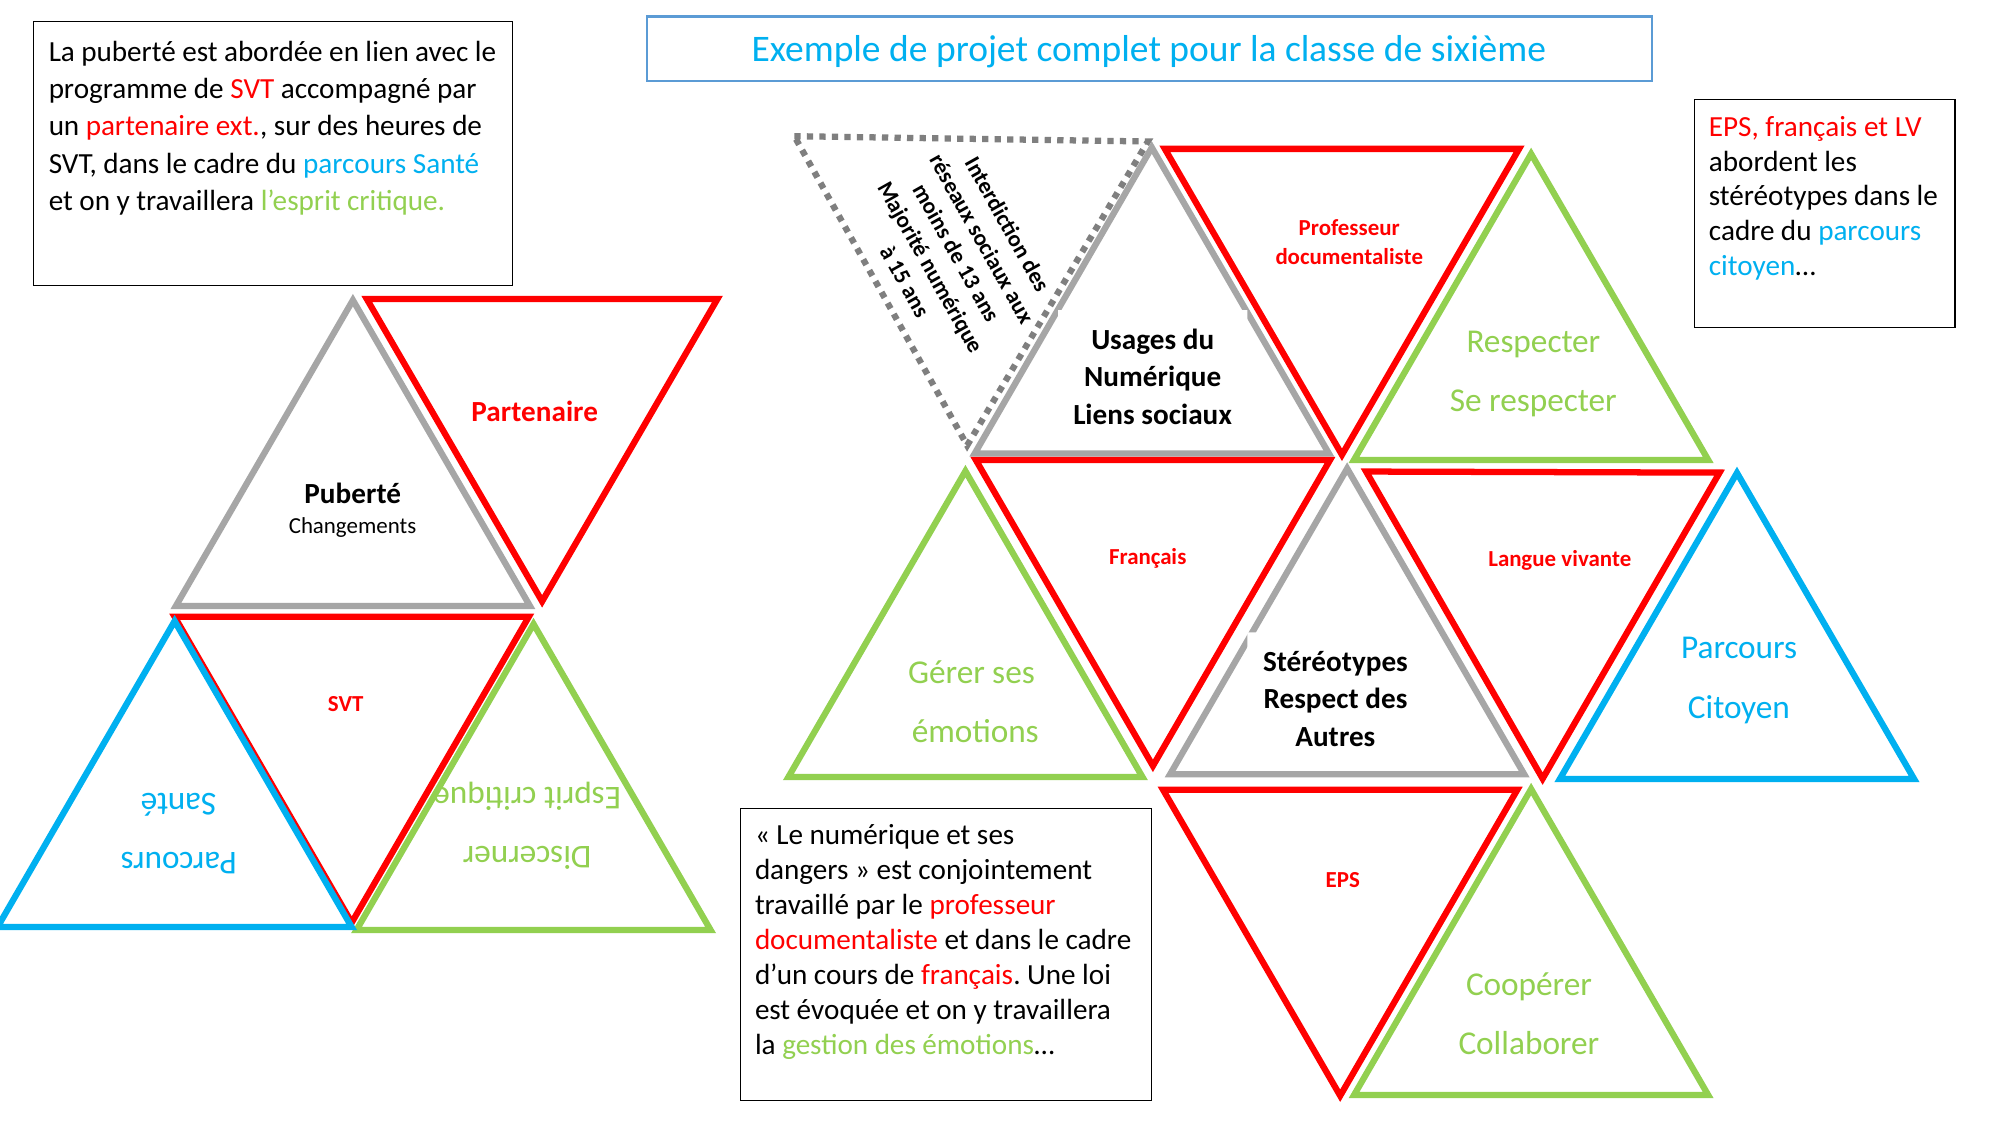

Interdiction des réseaux sociaux aux moins de 13 ans
Majorité numérique à 15 ans
Exemple de projet complet pour la classe de sixième
La puberté est abordée en lien avec le programme de SVT accompagné par un partenaire ext., sur des heures de SVT, dans le cadre du parcours Santé et on y travaillera l’esprit critique.
EPS, français et LV abordent les stéréotypes dans le cadre du parcours citoyen…
Usages du
Numérique
Liens sociaux
Professeur documentaliste
Respecter
Se respecter
Langue vivante
Partenaire
Français
Puberté
Changements
Stéréotypes
Respect des
Autres
Gérer ses
 émotions
Parcours
Citoyen
SVT
Parcours
Santé
Discerner
Esprit critique
Coopérer
Collaborer
EPS
« Le numérique et ses dangers » est conjointement travaillé par le professeur documentaliste et dans le cadre d’un cours de français. Une loi est évoquée et on y travaillera la gestion des émotions…